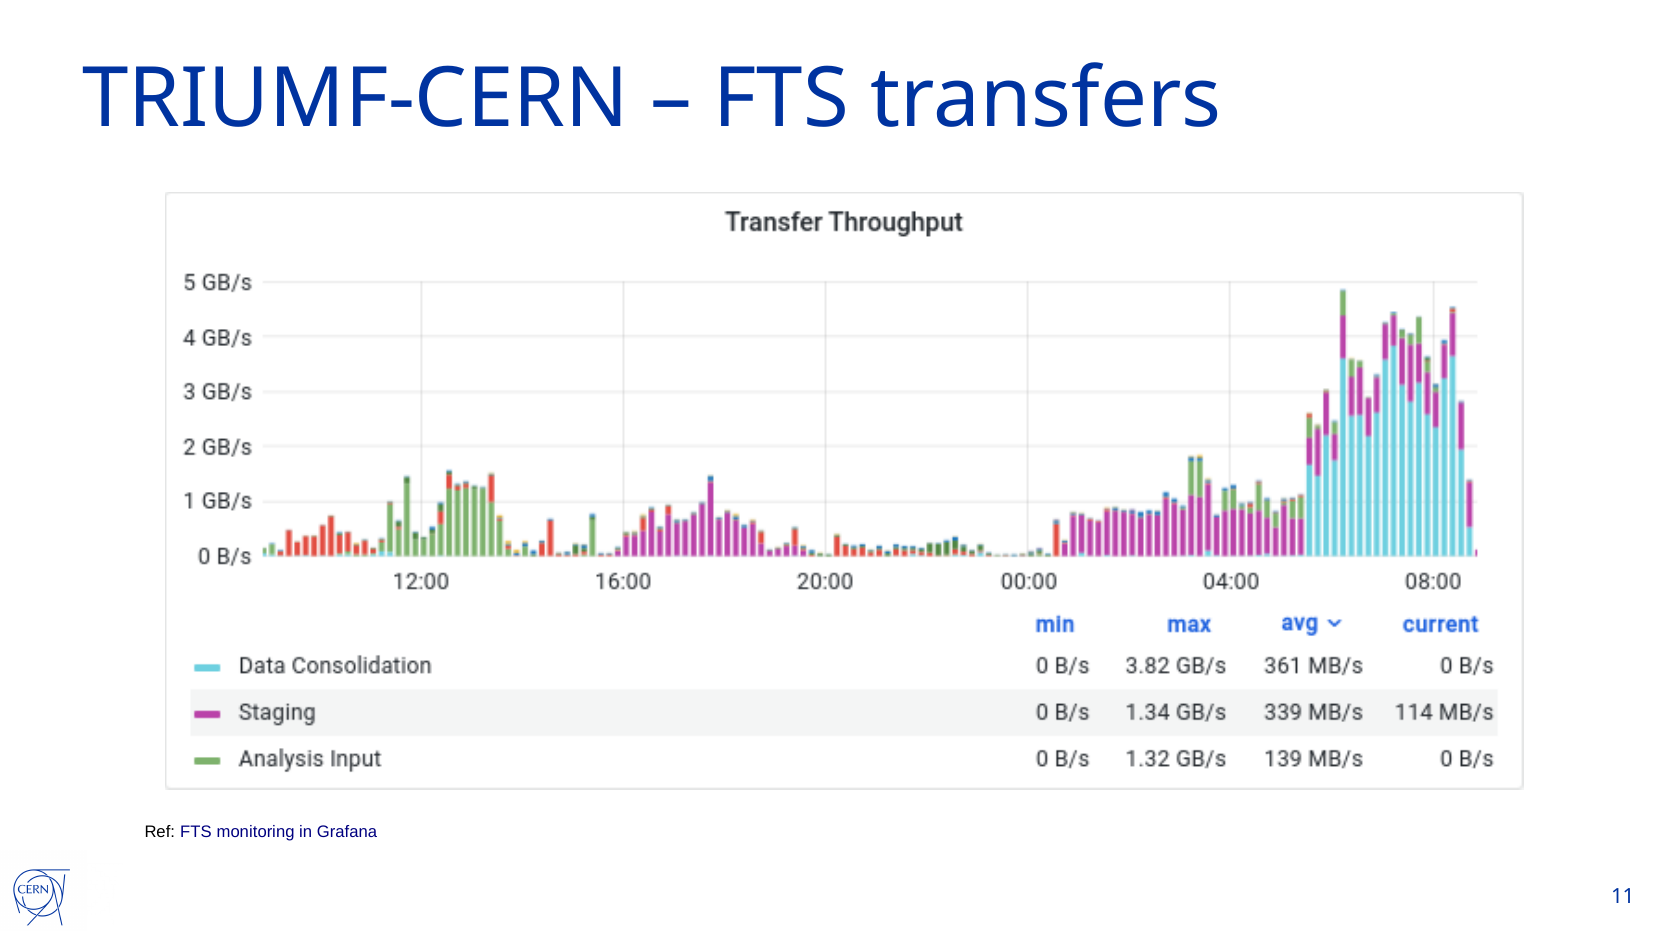

# TRIUMF-CERN – FTS transfers
Ref: FTS monitoring in Grafana